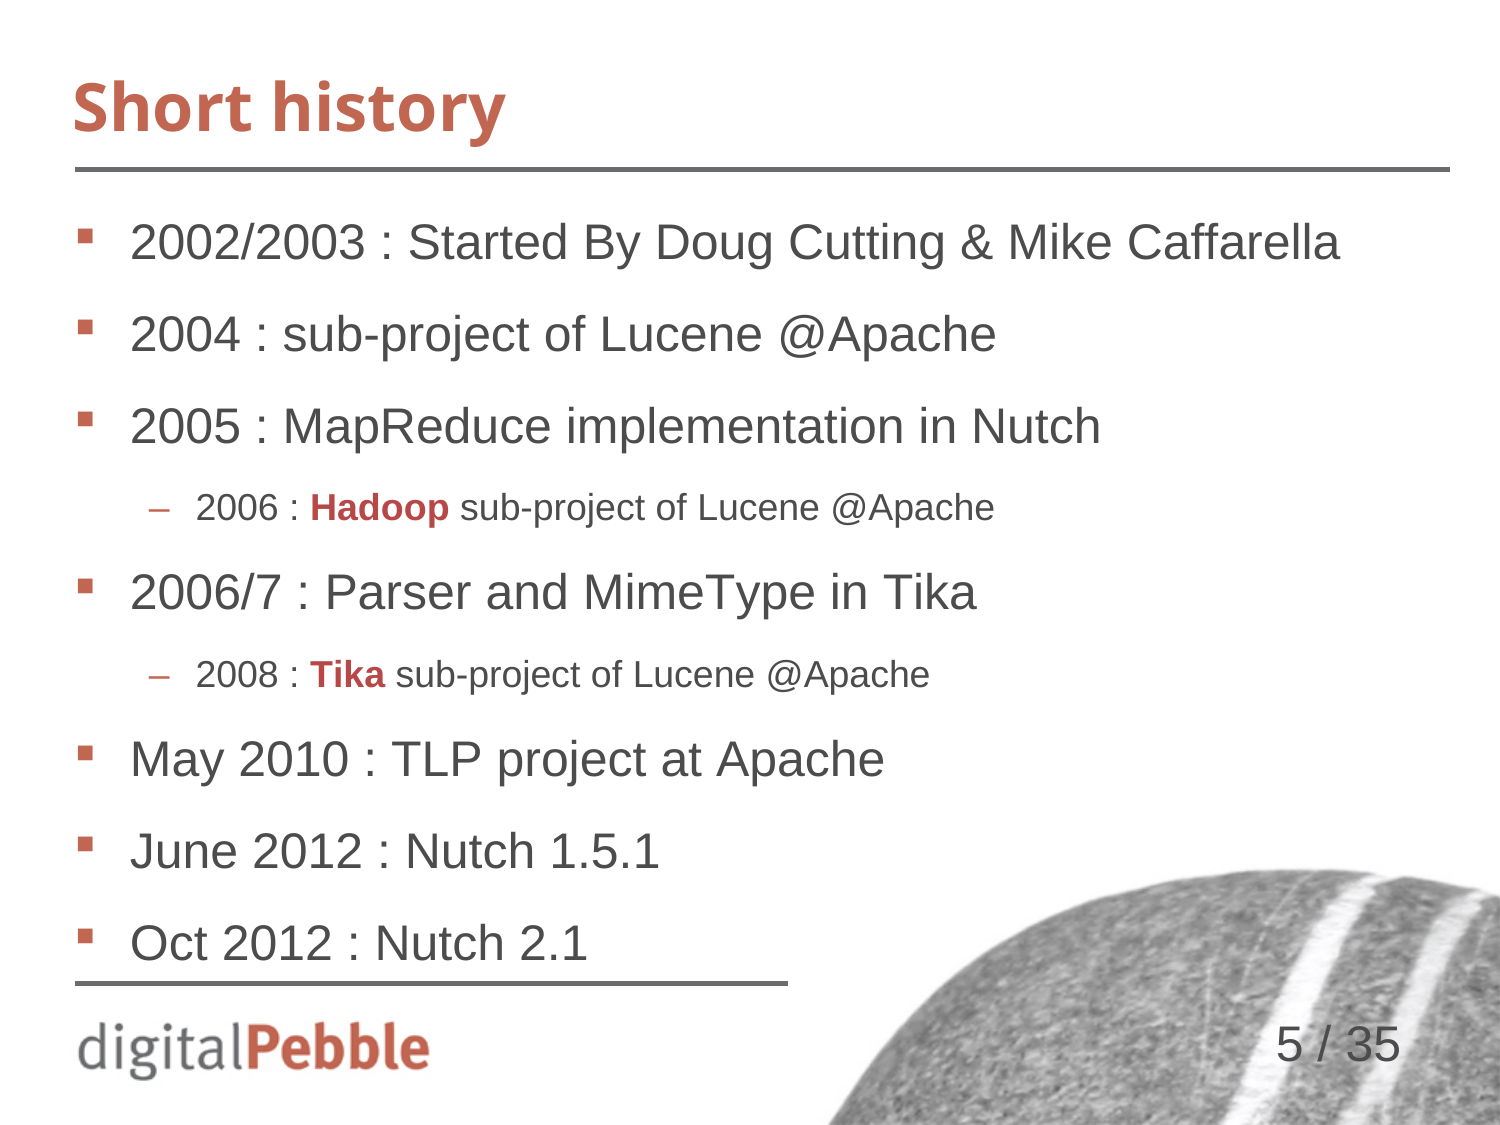

# Short history
2002/2003 : Started By Doug Cutting & Mike Caffarella
2004 : sub-project of Lucene @Apache
2005 : MapReduce implementation in Nutch
2006 : Hadoop sub-project of Lucene @Apache
2006/7 : Parser and MimeType in Tika
2008 : Tika sub-project of Lucene @Apache
May 2010 : TLP project at Apache
June 2012 : Nutch 1.5.1
Oct 2012 : Nutch 2.1